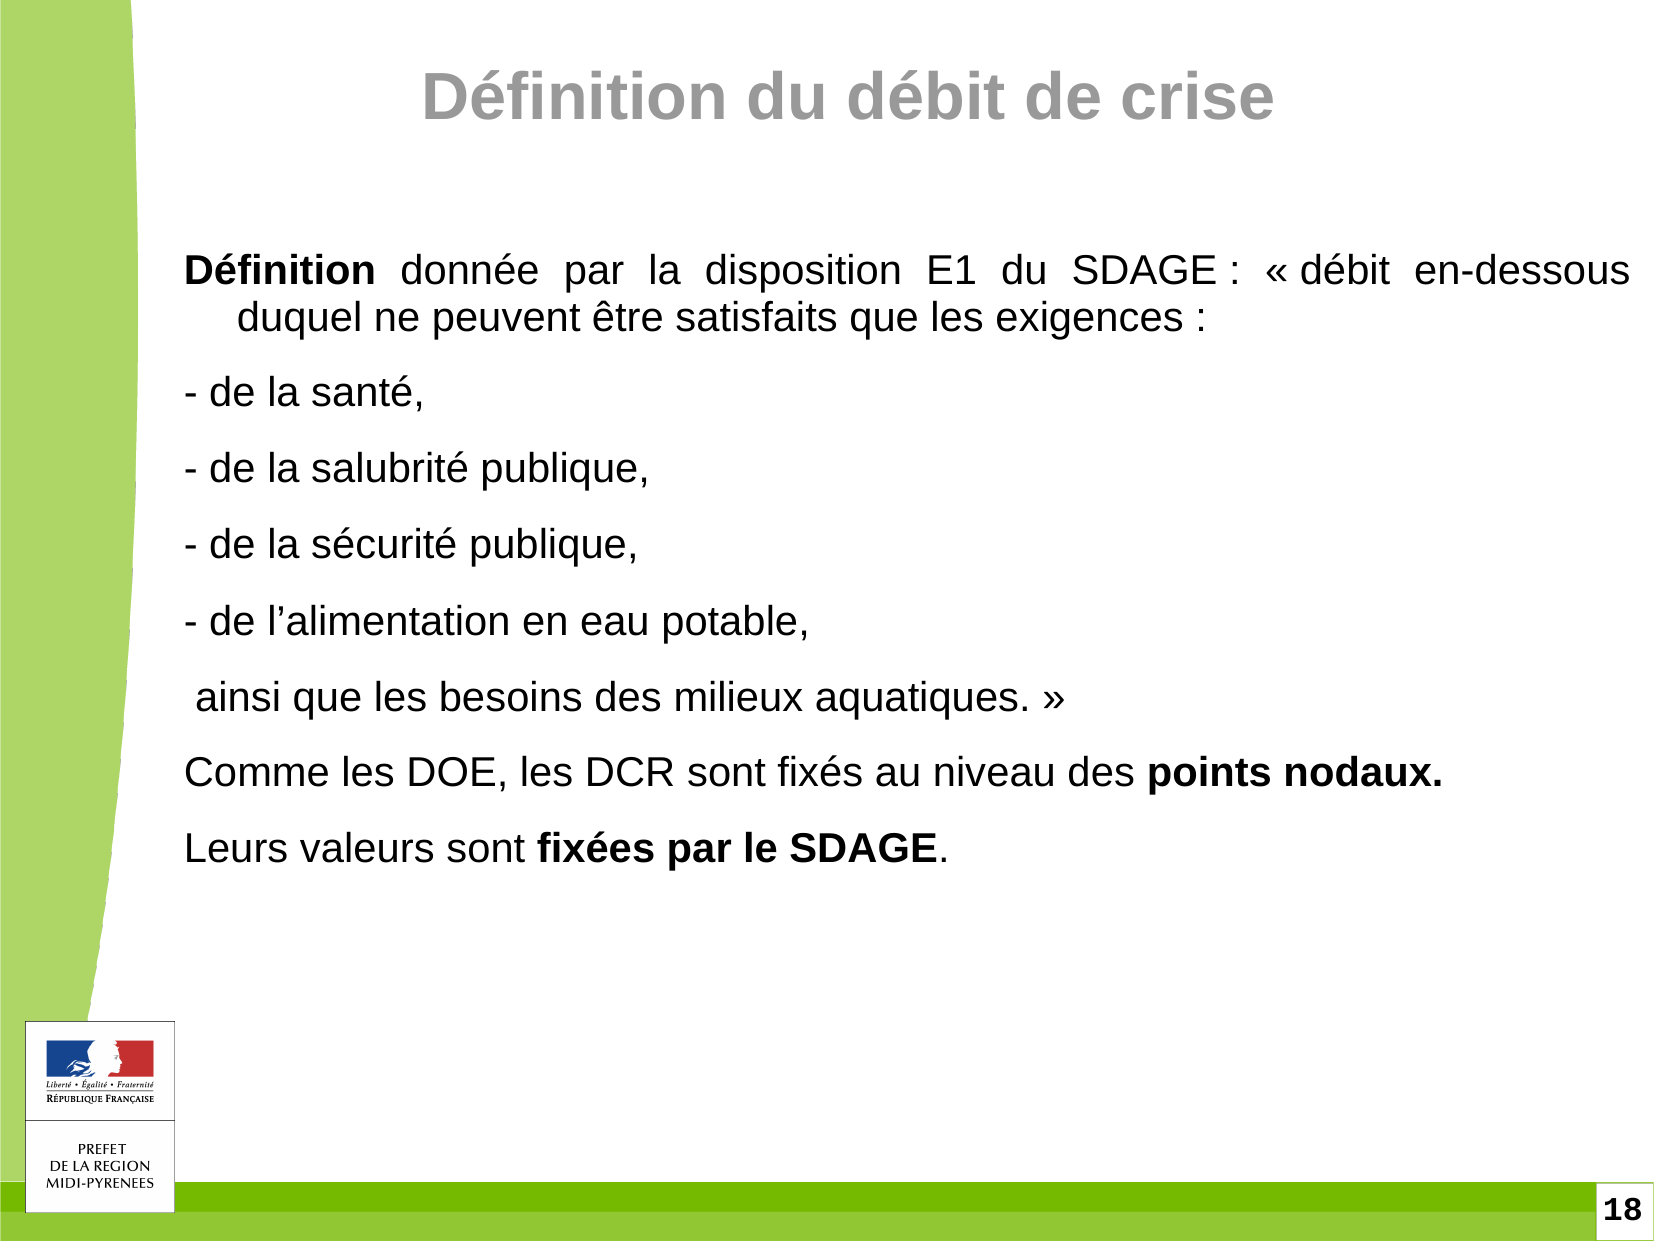

# Définition du débit de crise
Définition donnée par la disposition E1 du SDAGE : « débit en-dessous duquel ne peuvent être satisfaits que les exigences :
- de la santé,
- de la salubrité publique,
- de la sécurité publique,
- de l’alimentation en eau potable,
 ainsi que les besoins des milieux aquatiques. »
Comme les DOE, les DCR sont fixés au niveau des points nodaux.
Leurs valeurs sont fixées par le SDAGE.
18